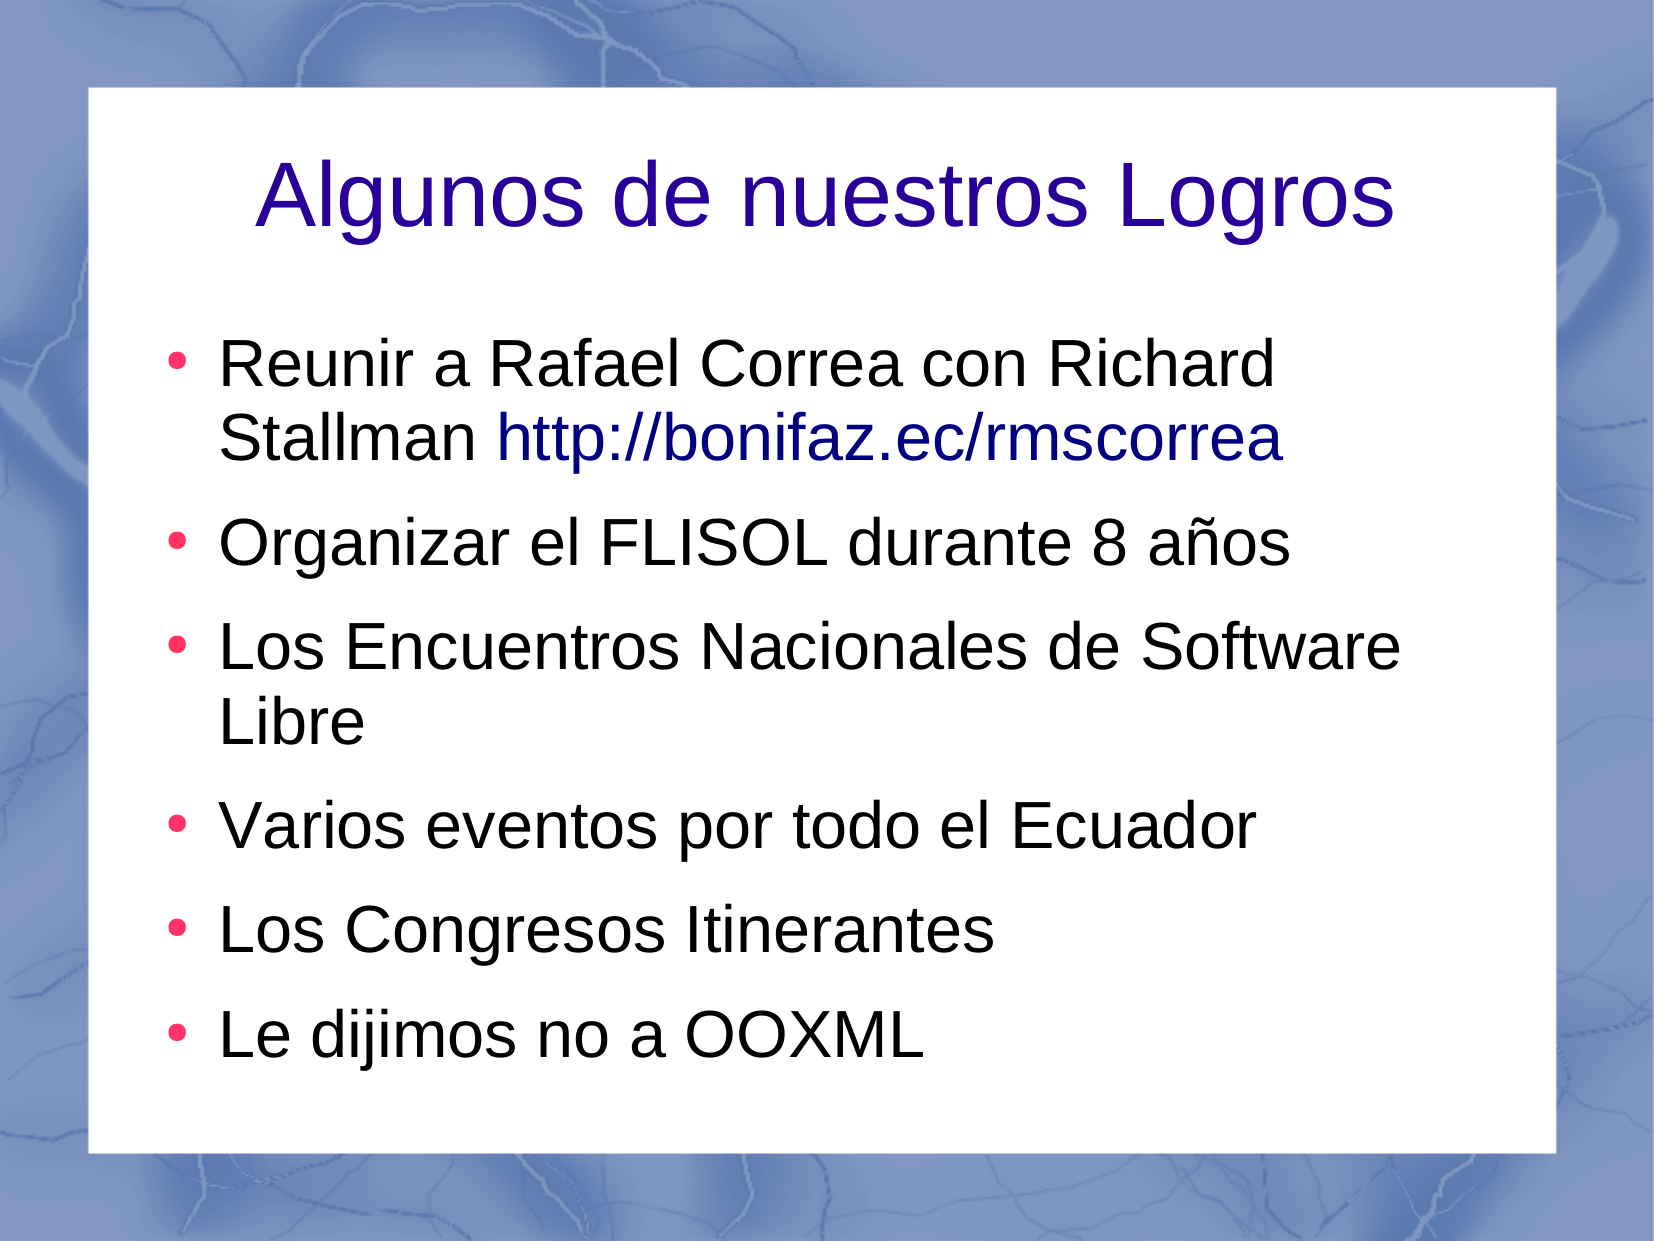

# Algunos de nuestros Logros
Reunir a Rafael Correa con Richard Stallman http://bonifaz.ec/rmscorrea
Organizar el FLISOL durante 8 años
Los Encuentros Nacionales de Software Libre
Varios eventos por todo el Ecuador
Los Congresos Itinerantes
Le dijimos no a OOXML